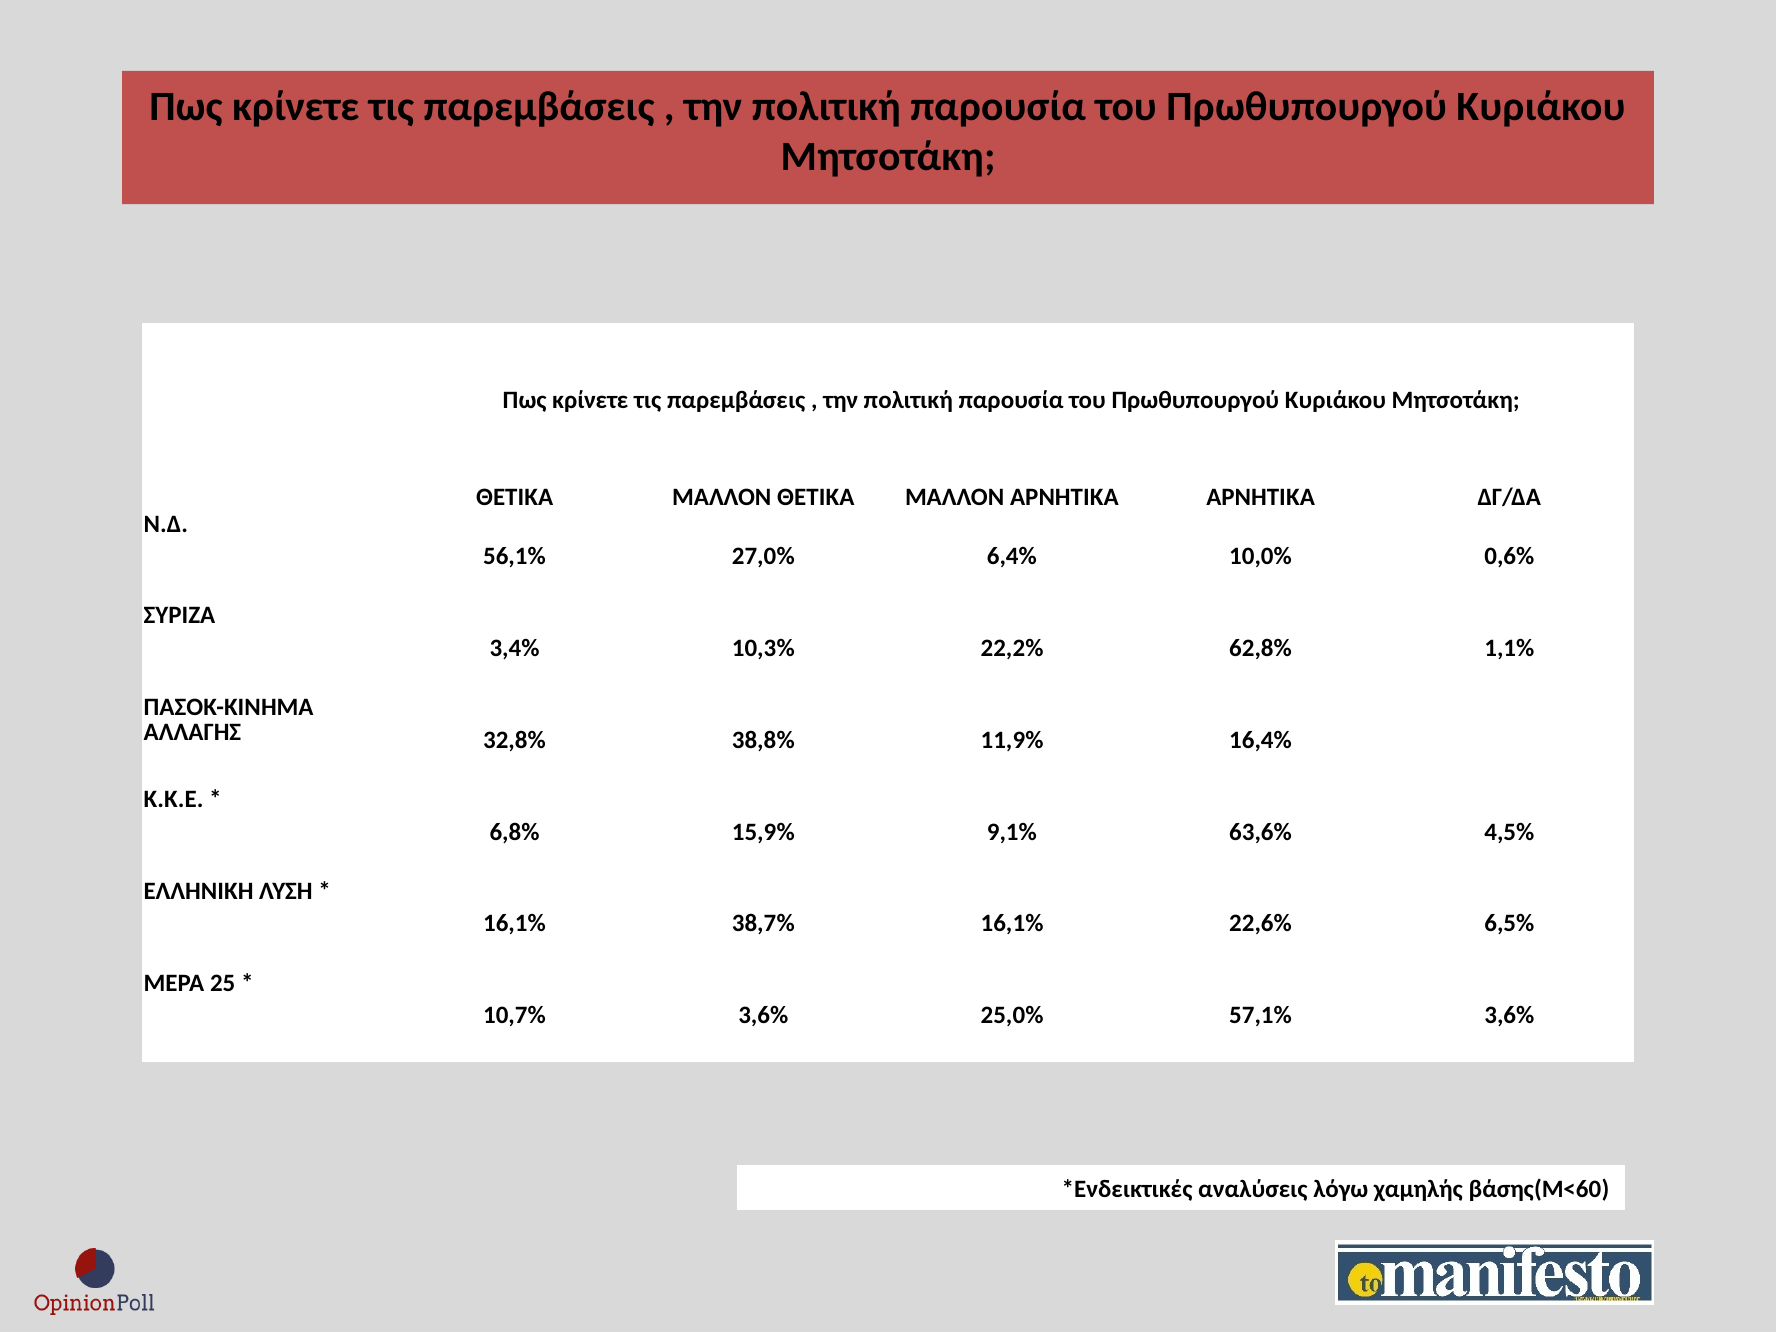

# Πως κρίνετε τις παρεμβάσεις , την πολιτική παρουσία του Πρωθυπουργού Κυριάκου Μητσοτάκη;
| | Πως κρίνετε τις παρεμβάσεις , την πολιτική παρουσία του Πρωθυπουργού Κυριάκου Μητσοτάκη; | | | | |
| --- | --- | --- | --- | --- | --- |
| | ΘΕΤΙΚΑ | ΜΑΛΛΟΝ ΘΕΤΙΚΑ | ΜΑΛΛΟΝ ΑΡΝΗΤΙΚΑ | ΑΡΝΗΤΙΚΑ | ΔΓ/ΔΑ |
| Ν.Δ. | 56,1% | 27,0% | 6,4% | 10,0% | 0,6% |
| ΣΥΡΙΖΑ | 3,4% | 10,3% | 22,2% | 62,8% | 1,1% |
| ΠΑΣΟΚ-ΚΙΝΗΜΑ ΑΛΛΑΓΗΣ | 32,8% | 38,8% | 11,9% | 16,4% | |
| Κ.Κ.Ε. \* | 6,8% | 15,9% | 9,1% | 63,6% | 4,5% |
| ΕΛΛΗΝΙΚΗ ΛΥΣΗ \* | 16,1% | 38,7% | 16,1% | 22,6% | 6,5% |
| ΜΕΡΑ 25 \* | 10,7% | 3,6% | 25,0% | 57,1% | 3,6% |
*Ενδεικτικές αναλύσεις λόγω χαμηλής βάσης(Μ<60)